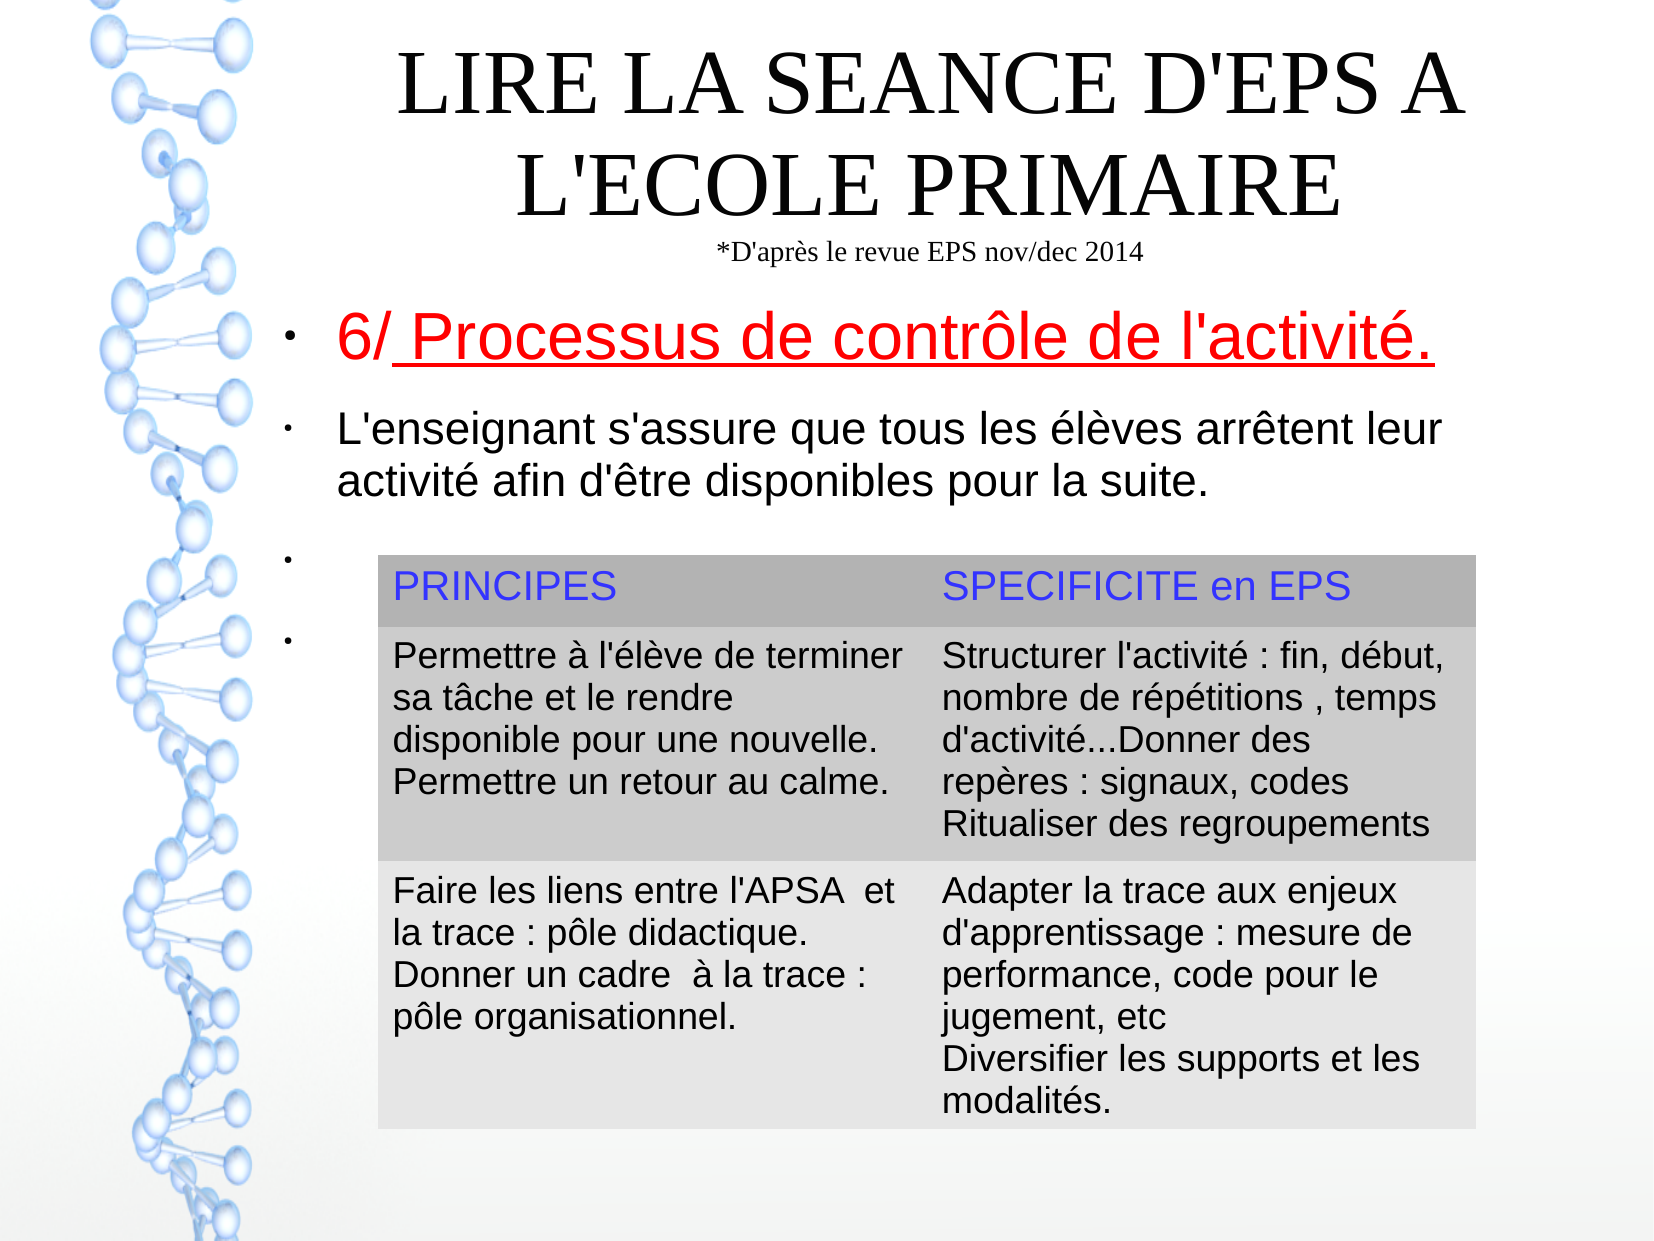

# LIRE LA SEANCE D'EPS A L'ECOLE PRIMAIRE *D'après le revue EPS nov/dec 2014
6/ Processus de contrôle de l'activité.
L'enseignant s'assure que tous les élèves arrêtent leur activité afin d'être disponibles pour la suite.
| PRINCIPES | SPECIFICITE en EPS |
| --- | --- |
| Permettre à l'élève de terminer sa tâche et le rendre disponible pour une nouvelle. Permettre un retour au calme. | Structurer l'activité : fin, début, nombre de répétitions , temps d'activité...Donner des repères : signaux, codes Ritualiser des regroupements |
| Faire les liens entre l'APSA et la trace : pôle didactique. Donner un cadre à la trace : pôle organisationnel. | Adapter la trace aux enjeux d'apprentissage : mesure de performance, code pour le jugement, etc Diversifier les supports et les modalités. |